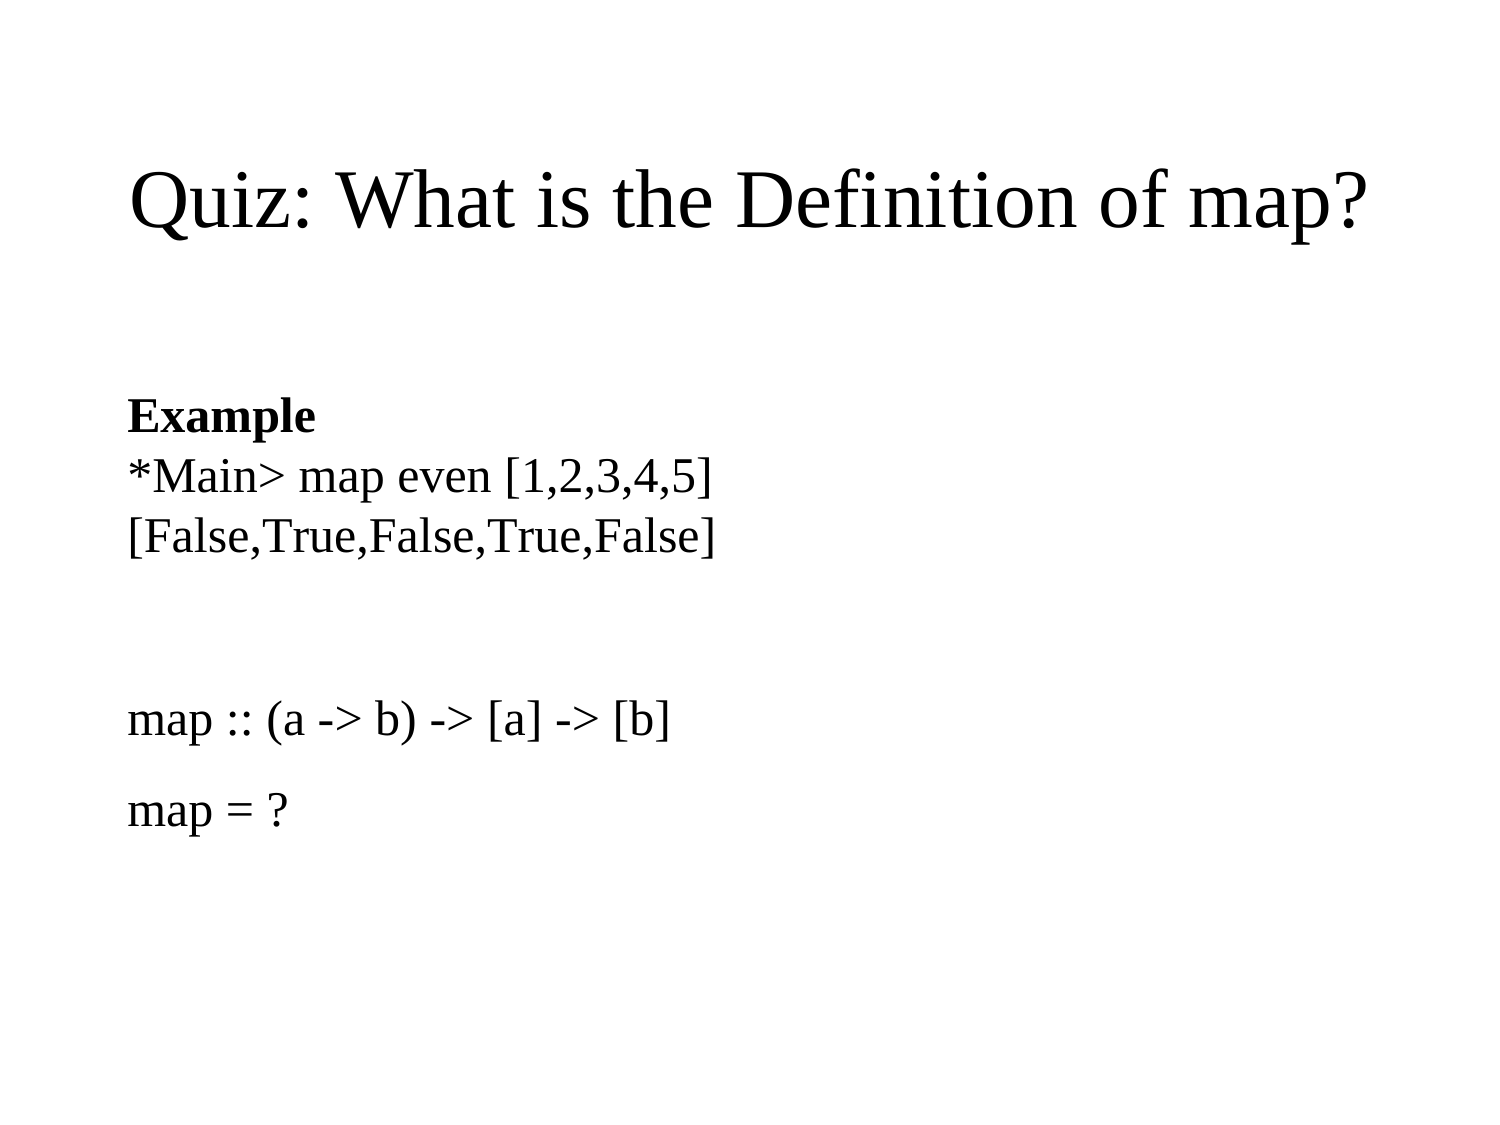

# Quiz: What is the Definition of map?
Example
*Main> map even [1,2,3,4,5]
[False,True,False,True,False]
map :: (a -> b) -> [a] -> [b]
map = ?